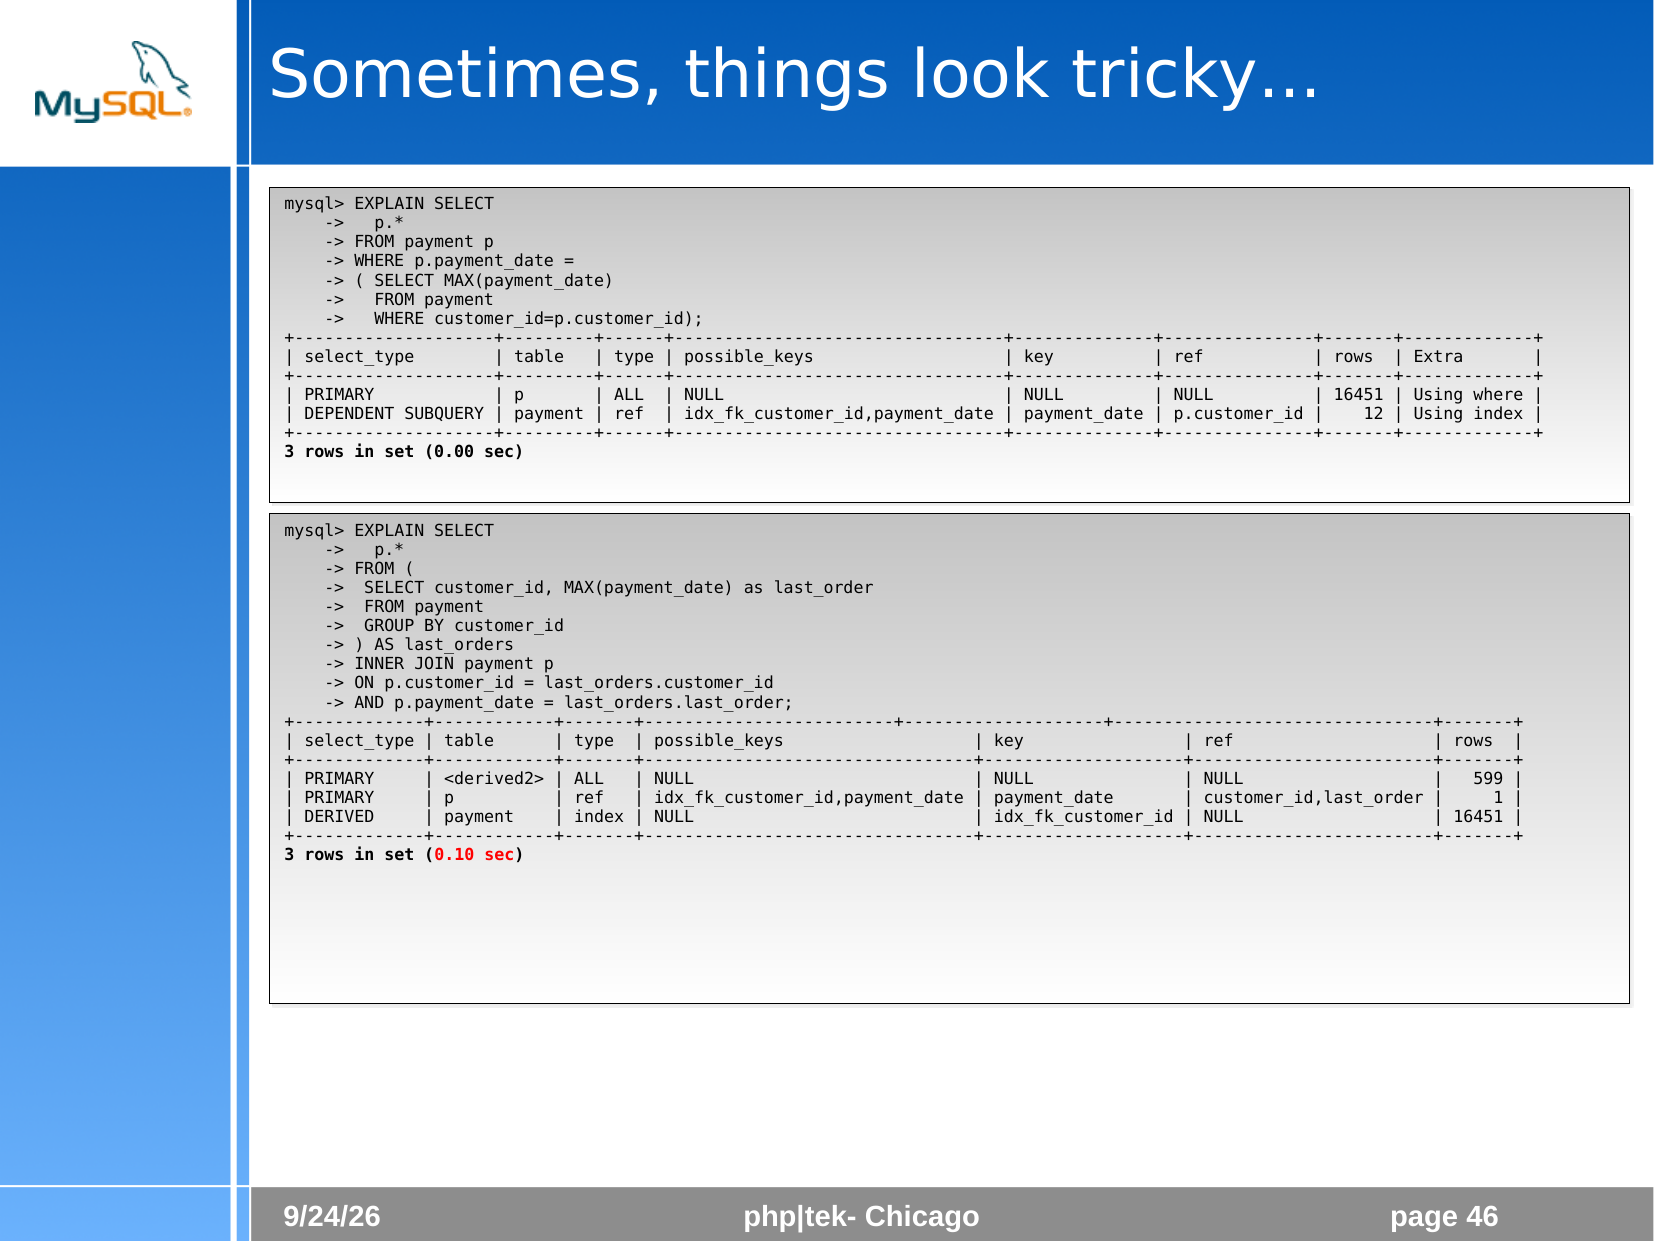

# Sometimes, things look tricky...
mysql> EXPLAIN SELECT
 -> p.*
 -> FROM payment p
 -> WHERE p.payment_date =
 -> ( SELECT MAX(payment_date)
 -> FROM payment
 -> WHERE customer_id=p.customer_id);
+--------------------+---------+------+---------------------------------+--------------+---------------+-------+-------------+
| select_type | table | type | possible_keys | key | ref | rows | Extra |
+--------------------+---------+------+---------------------------------+--------------+---------------+-------+-------------+
| PRIMARY | p | ALL | NULL | NULL | NULL | 16451 | Using where |
| DEPENDENT SUBQUERY | payment | ref | idx_fk_customer_id,payment_date | payment_date | p.customer_id | 12 | Using index |
+--------------------+---------+------+---------------------------------+--------------+---------------+-------+-------------+
3 rows in set (0.00 sec)
mysql> EXPLAIN SELECT
 -> p.*
 -> FROM (
 -> SELECT customer_id, MAX(payment_date) as last_order
 -> FROM payment
 -> GROUP BY customer_id
 -> ) AS last_orders
 -> INNER JOIN payment p
 -> ON p.customer_id = last_orders.customer_id
 -> AND p.payment_date = last_orders.last_order;
+-------------+------------+-------+-------------------------+--------------------+--------------------------------+-------+
| select_type | table | type | possible_keys | key | ref | rows |
+-------------+------------+-------+---------------------------------+--------------------+------------------------+-------+
| PRIMARY | <derived2> | ALL | NULL | NULL | NULL | 599 |
| PRIMARY | p | ref | idx_fk_customer_id,payment_date | payment_date | customer_id,last_order | 1 |
| DERIVED | payment | index | NULL | idx_fk_customer_id | NULL | 16451 |
+-------------+------------+-------+---------------------------------+--------------------+------------------------+-------+
3 rows in set (0.10 sec)